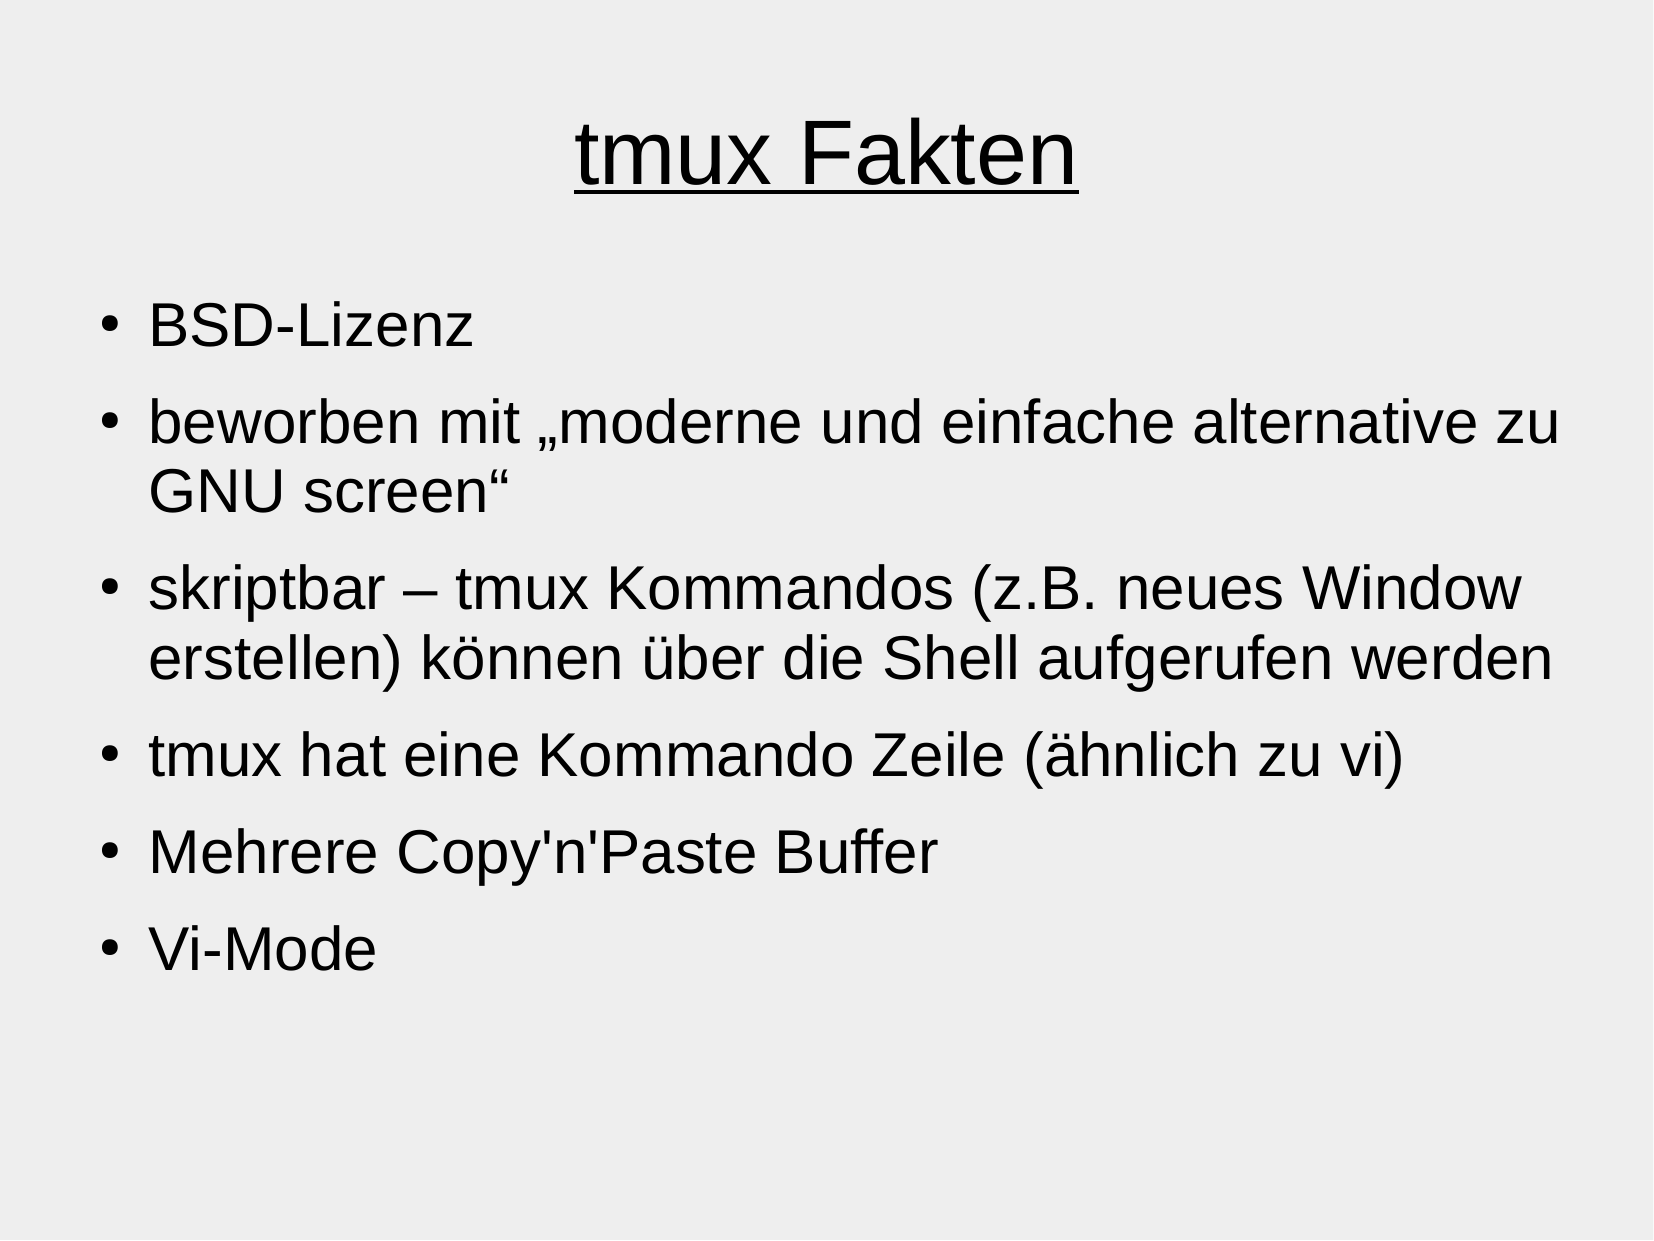

# tmux Fakten
BSD-Lizenz
beworben mit „moderne und einfache alternative zu GNU screen“
skriptbar – tmux Kommandos (z.B. neues Window erstellen) können über die Shell aufgerufen werden
tmux hat eine Kommando Zeile (ähnlich zu vi)
Mehrere Copy'n'Paste Buffer
Vi-Mode